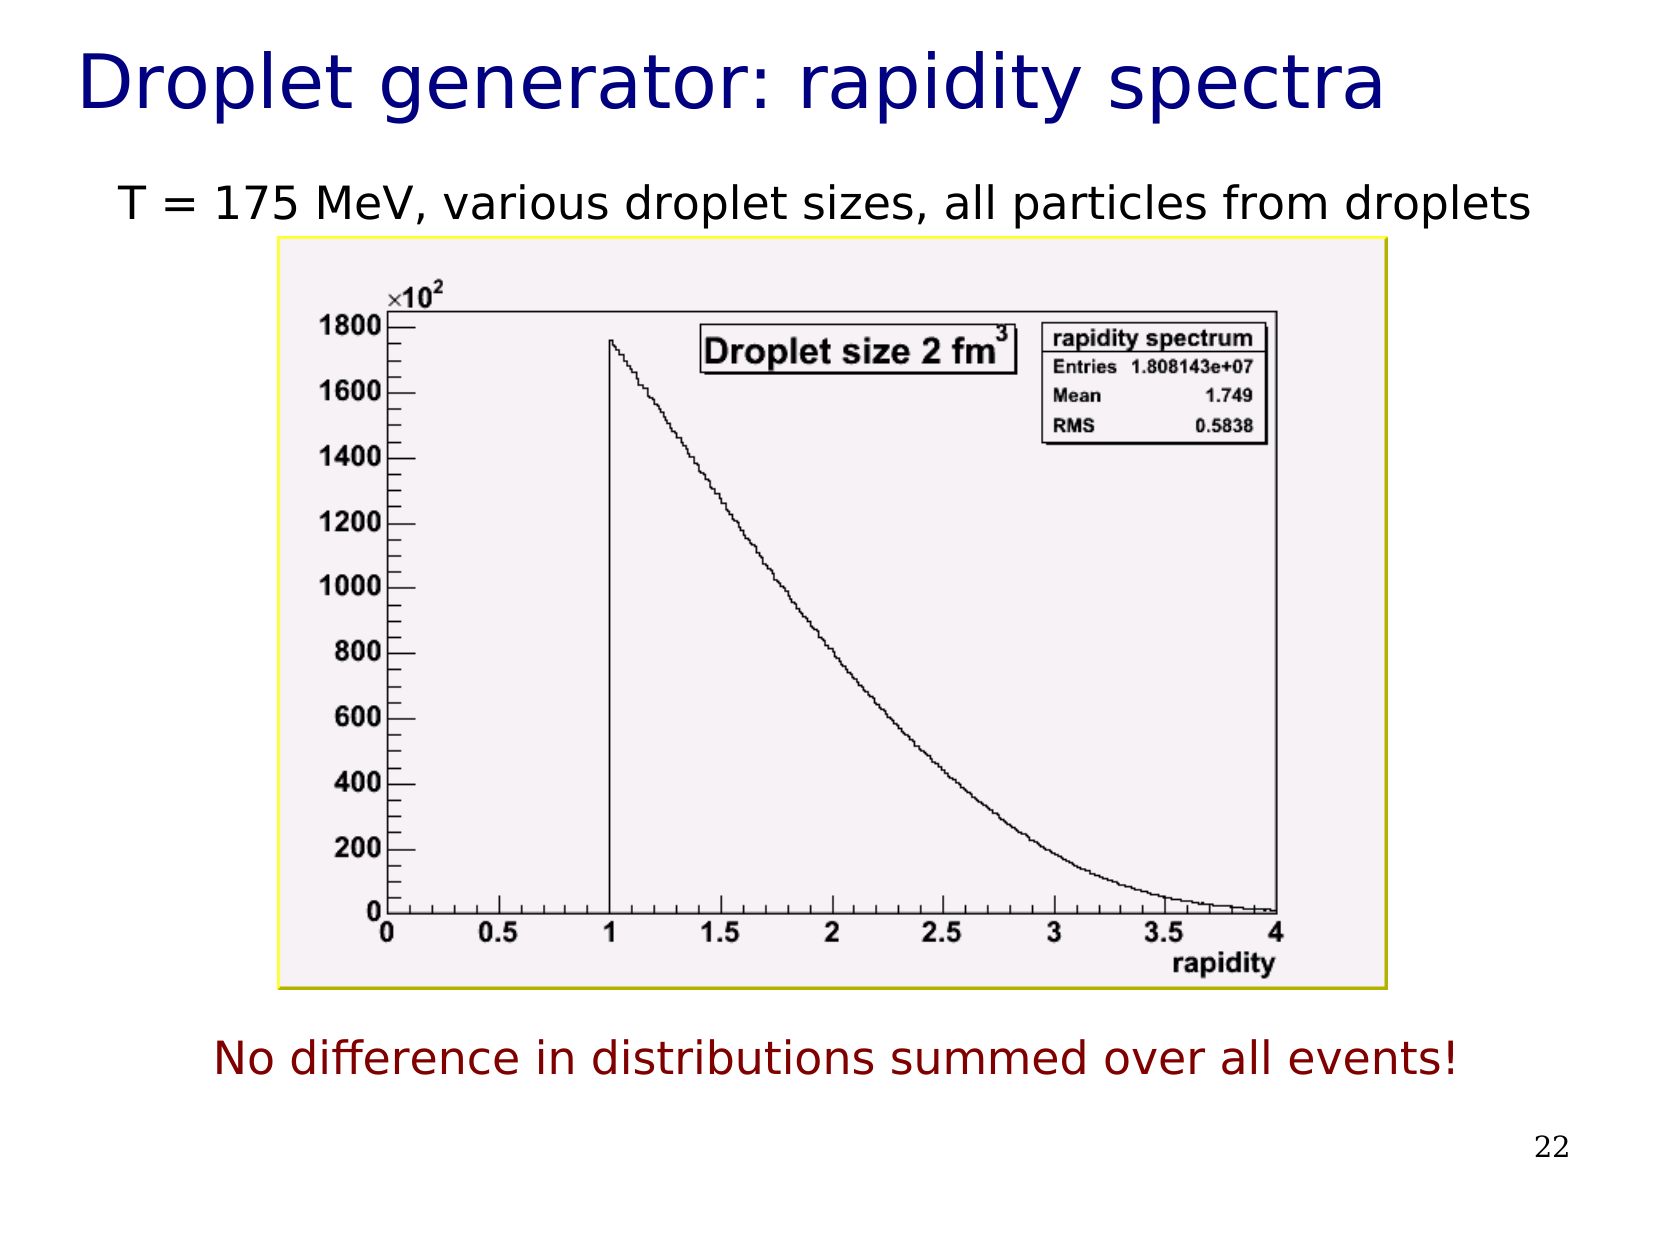

# Droplet generator: rapidity spectra
T = 175 MeV, various droplet sizes, all particles from droplets
No difference in distributions summed over all events!
22